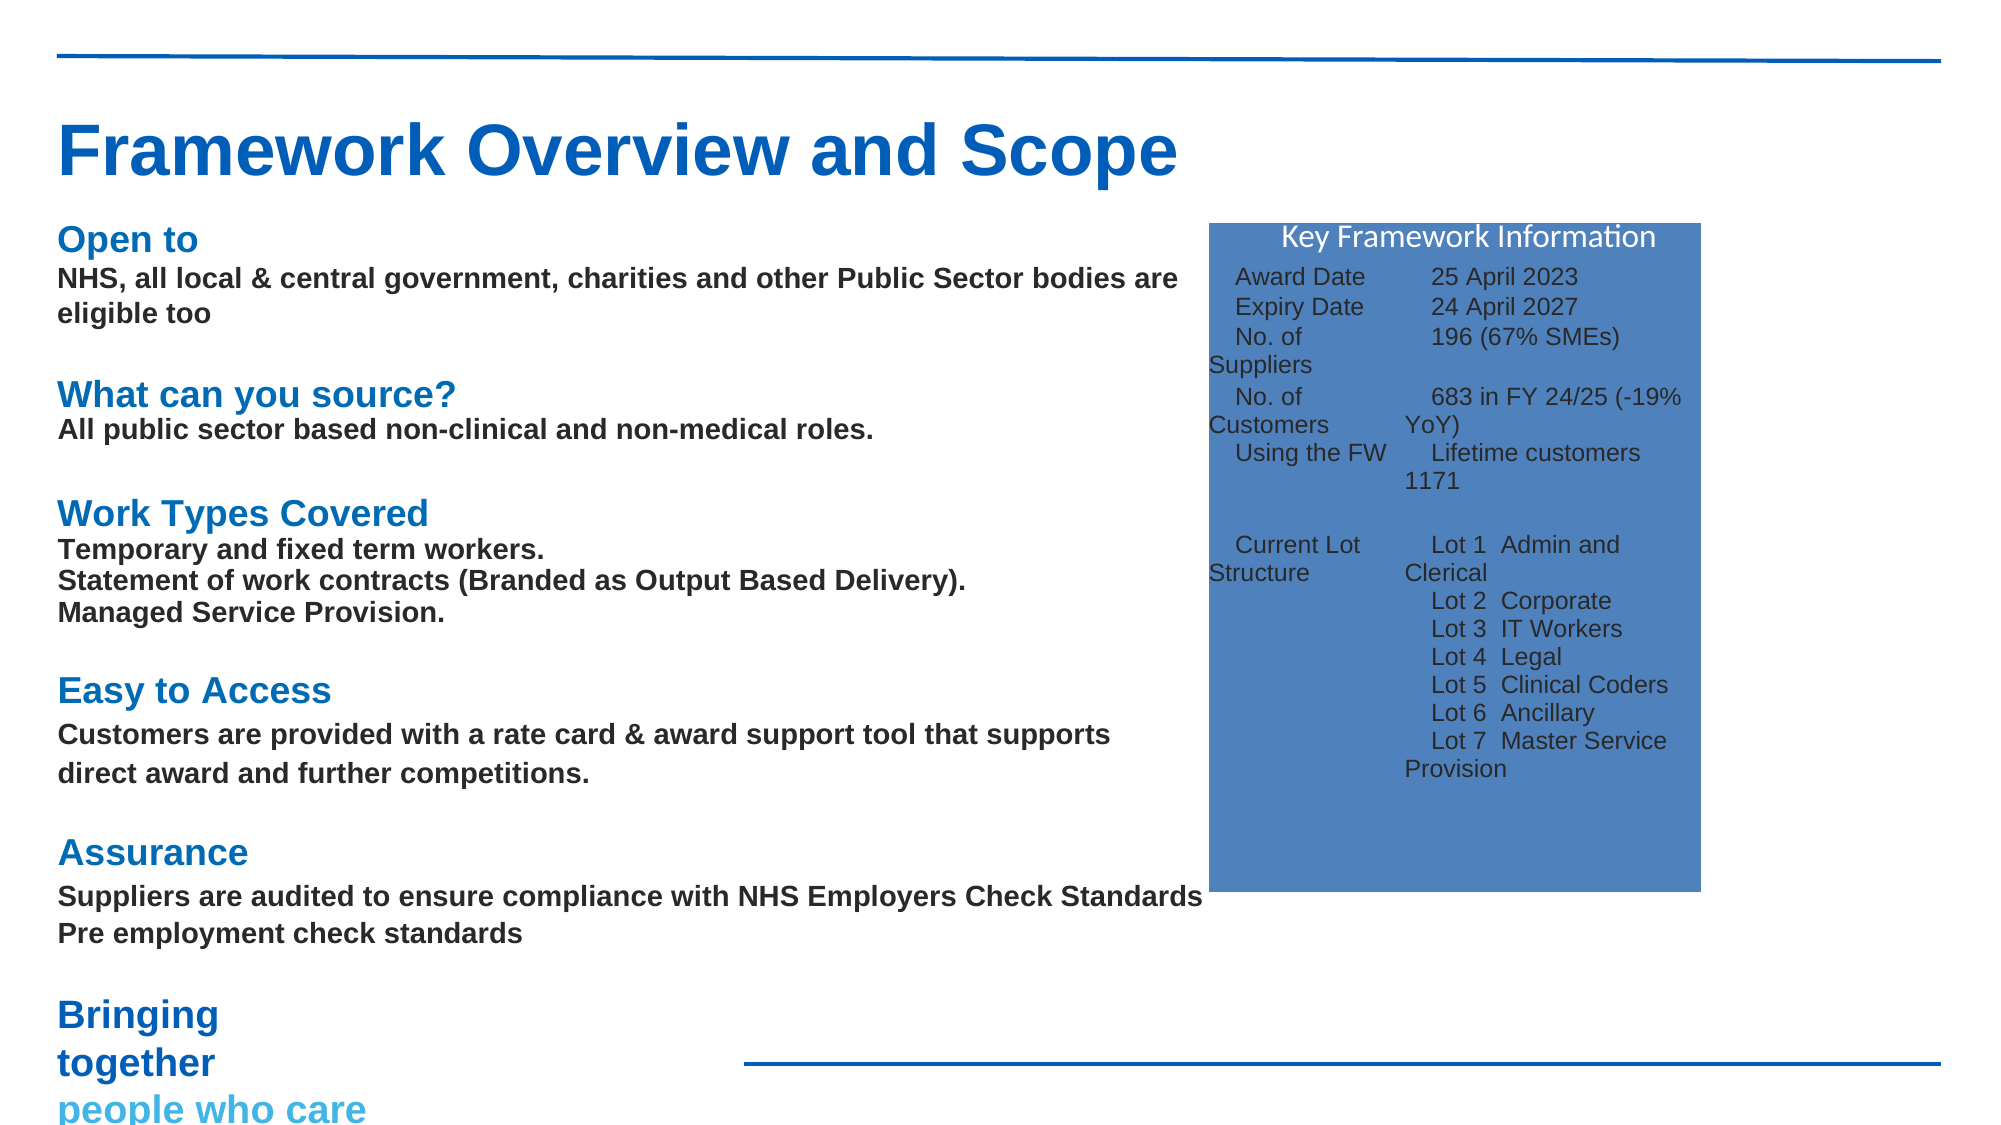

# Framework Overview and Scope
Open to
NHS, all local & central government, charities and other Public Sector bodies are
eligible too
What can you source?
All public sector based non-clinical and non-medical roles.
Work Types Covered
Temporary and fixed term workers.
Statement of work contracts (Branded as Output Based Delivery).
Managed Service Provision.
Easy to Access
Customers are provided with a rate card & award support tool that supports
direct award and further competitions.
Assurance
Suppliers are audited to ensure compliance with NHS Employers Check Standards
Pre employment check standards
| Key Framework Information | |
| --- | --- |
| Award Date | 25 April 2023 |
| Expiry Date | 24 April 2027 |
| No. of Suppliers | 196 (67% SMEs) |
| No. of Customers Using the FW | 683 in FY 24/25 (-19% YoY) Lifetime customers 1171 |
| Current Lot Structure | Lot 1 Admin and Clerical Lot 2 Corporate Lot 3 IT Workers Lot 4 Legal Lot 5 Clinical Coders Lot 6 Ancillary Lot 7 Master Service Provision |
| | |
Bringing together
people who care